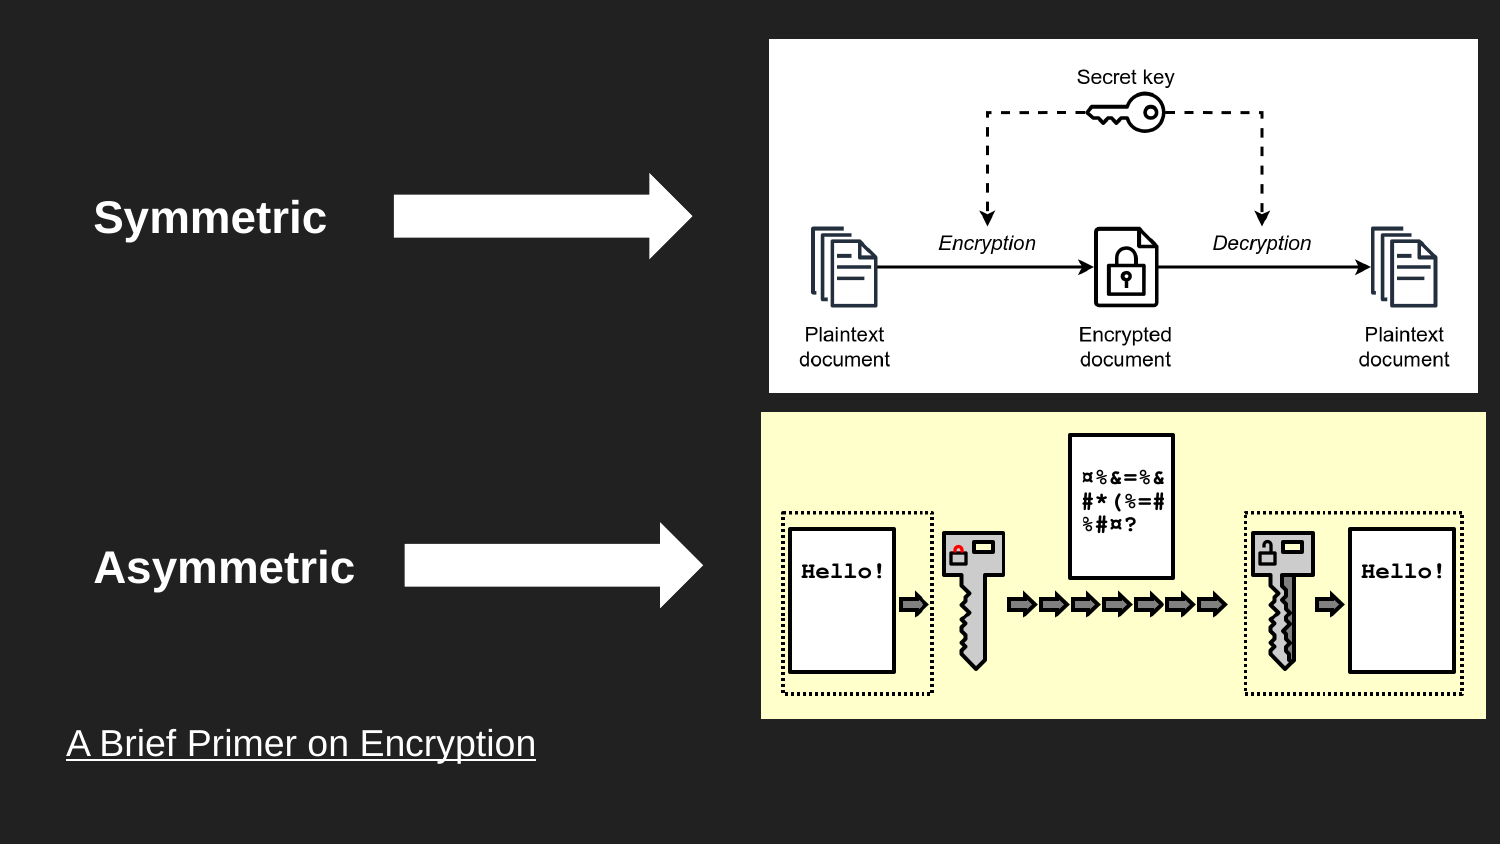

Symmetric
Asymmetric
# A Brief Primer on Encryption